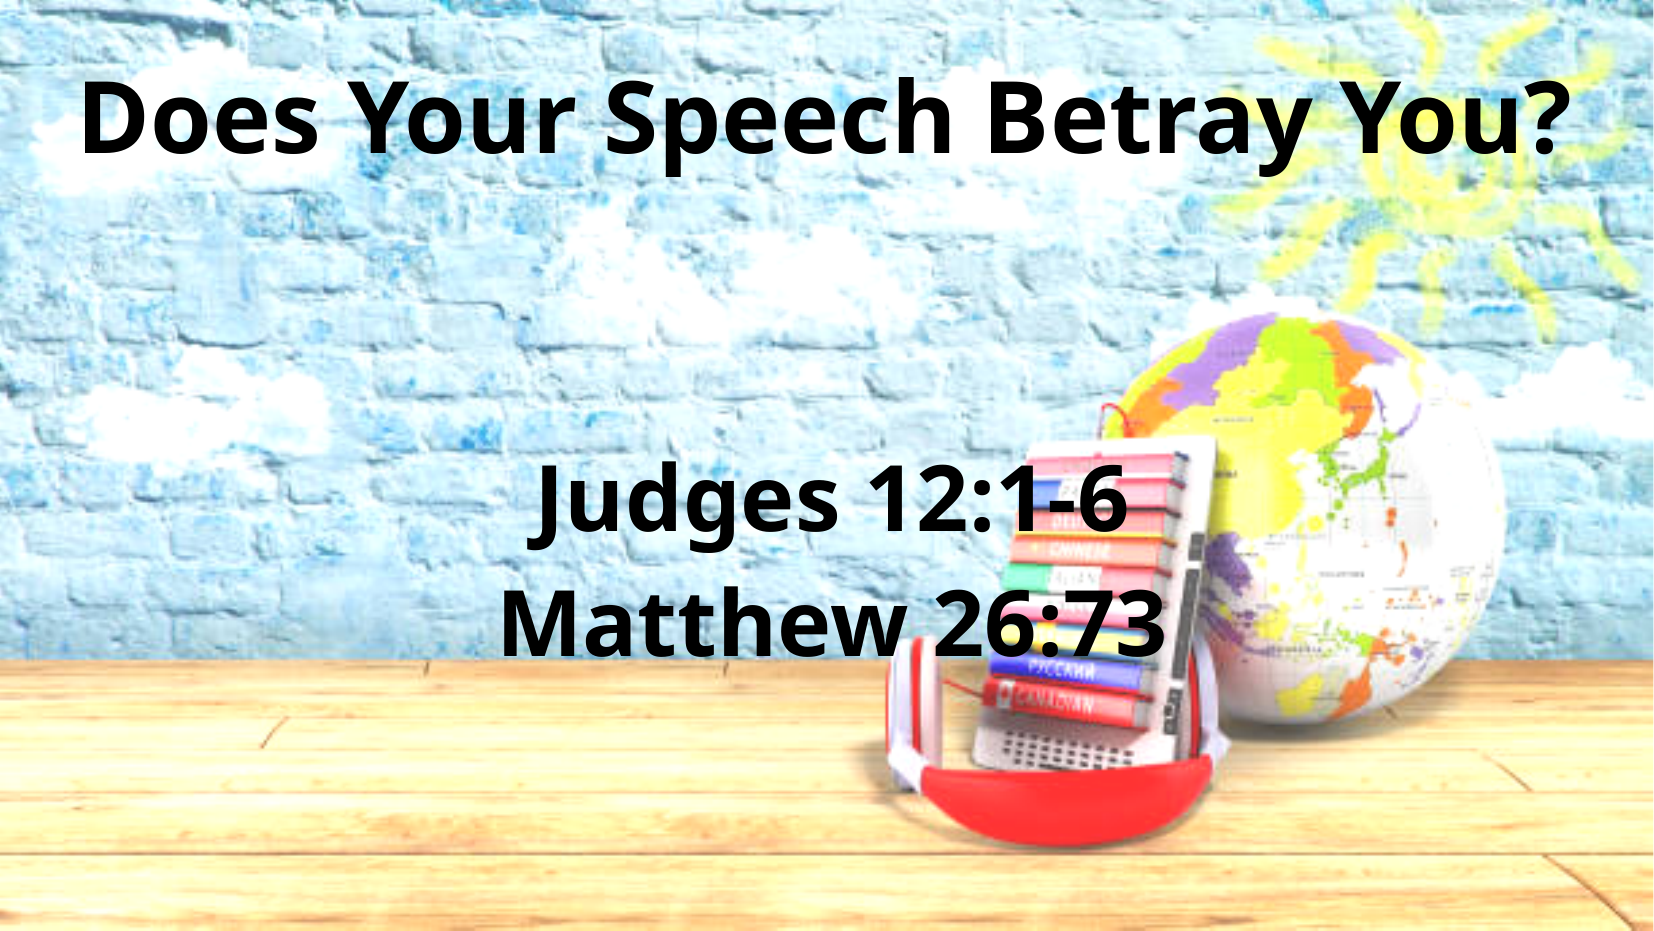

# Does Your Speech Betray You?
Judges 12:1-6
Matthew 26:73